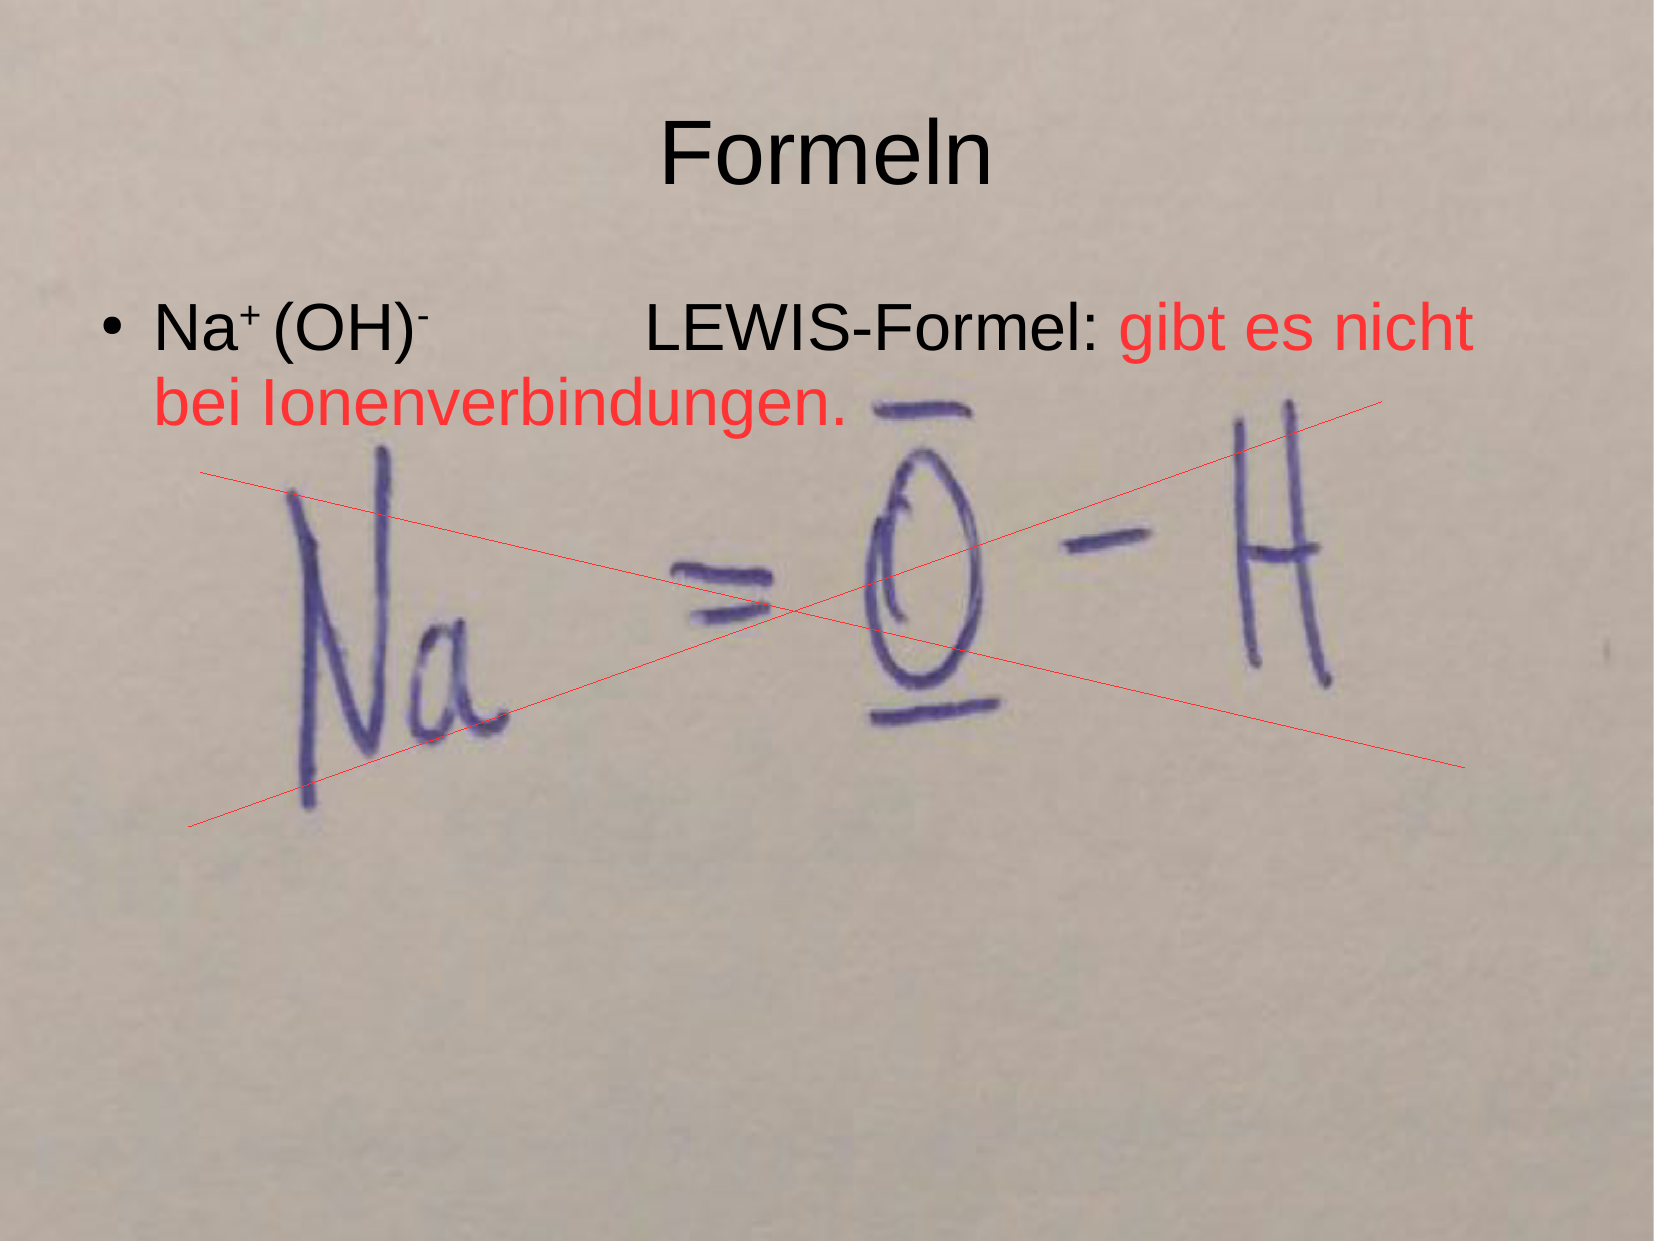

# Formeln
Na+ (OH)- LEWIS-Formel: gibt es nicht bei Ionenverbindungen.